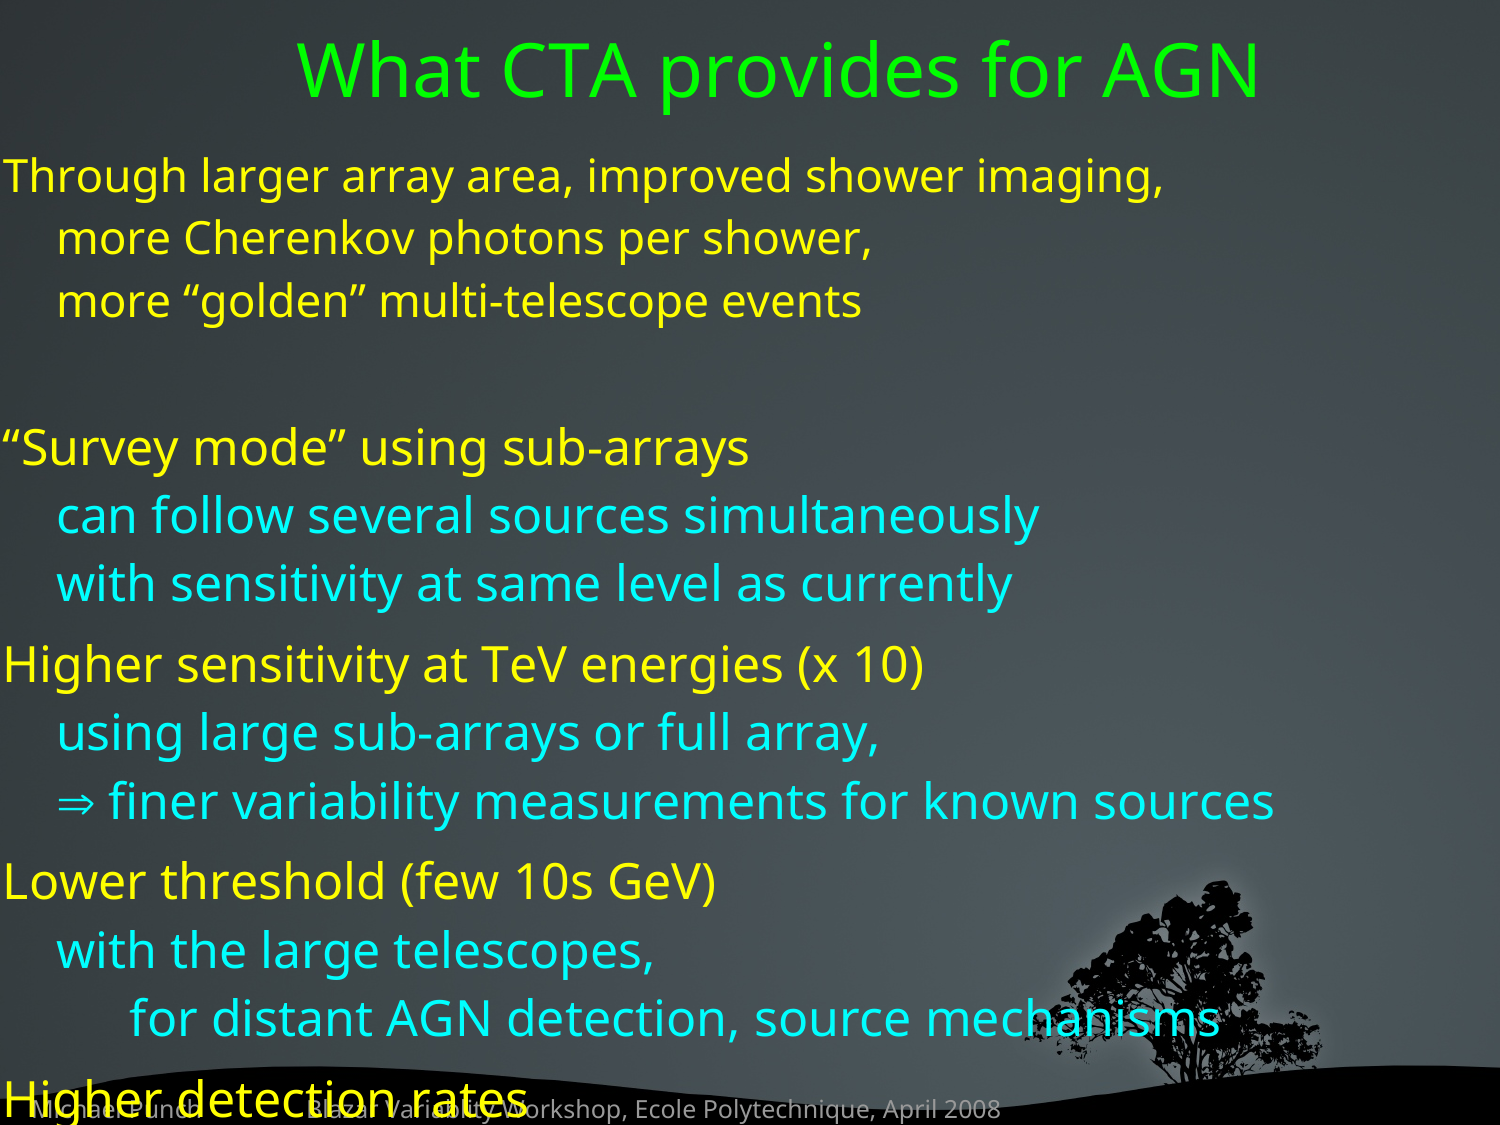

# What CTA provides for AGN
Through larger array area, improved shower imaging,
more Cherenkov photons per shower,
more “golden” multi-telescope events
“Survey mode” using sub-arrays
can follow several sources simultaneously
with sensitivity at same level as currently
Higher sensitivity at TeV energies (x 10)‏
using large sub-arrays or full array,
 finer variability measurements for known sources
Lower threshold (few 10s GeV)‏
with the large telescopes,
	for distant AGN detection, source mechanisms
Higher detection rates
Much finer transient phenomena measurement